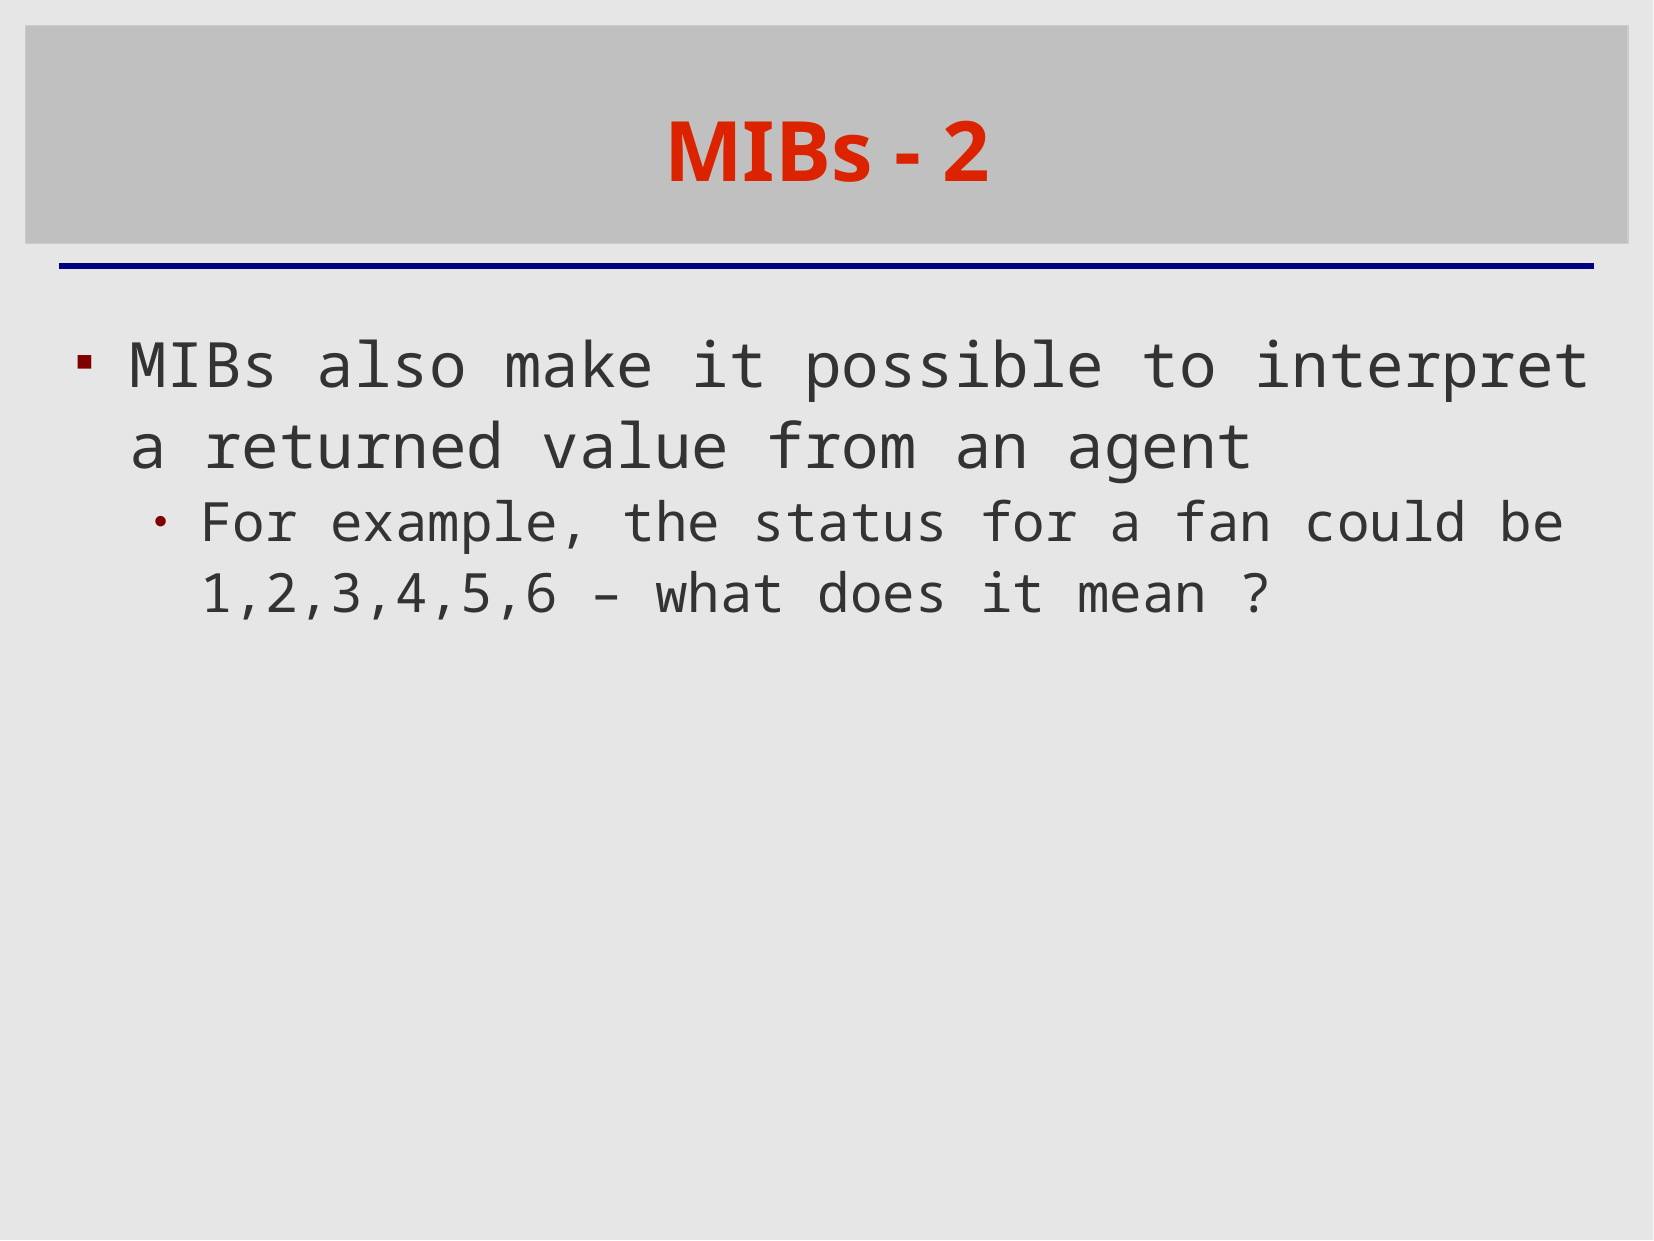

# MIBs - 2
MIBs also make it possible to interpret a returned value from an agent
For example, the status for a fan could be 1,2,3,4,5,6 – what does it mean ?